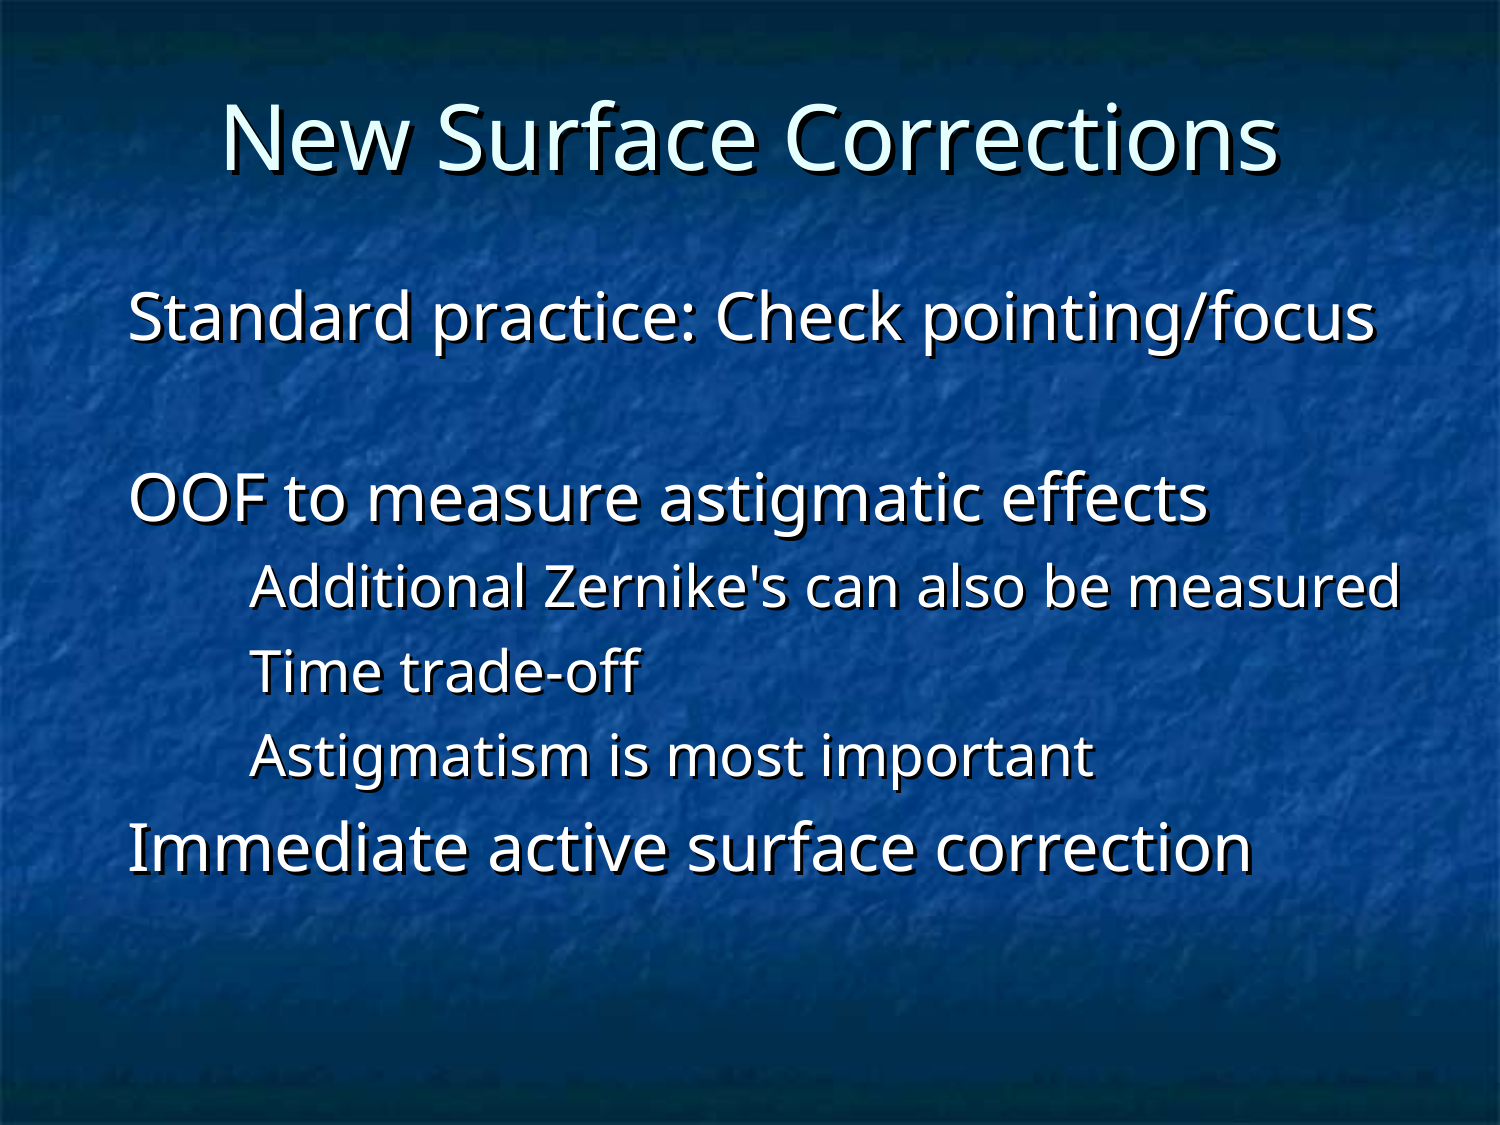

# New Surface Corrections
Standard practice: Check pointing/focus
OOF to measure astigmatic effects
Additional Zernike's can also be measured
Time trade-off
Astigmatism is most important
Immediate active surface correction